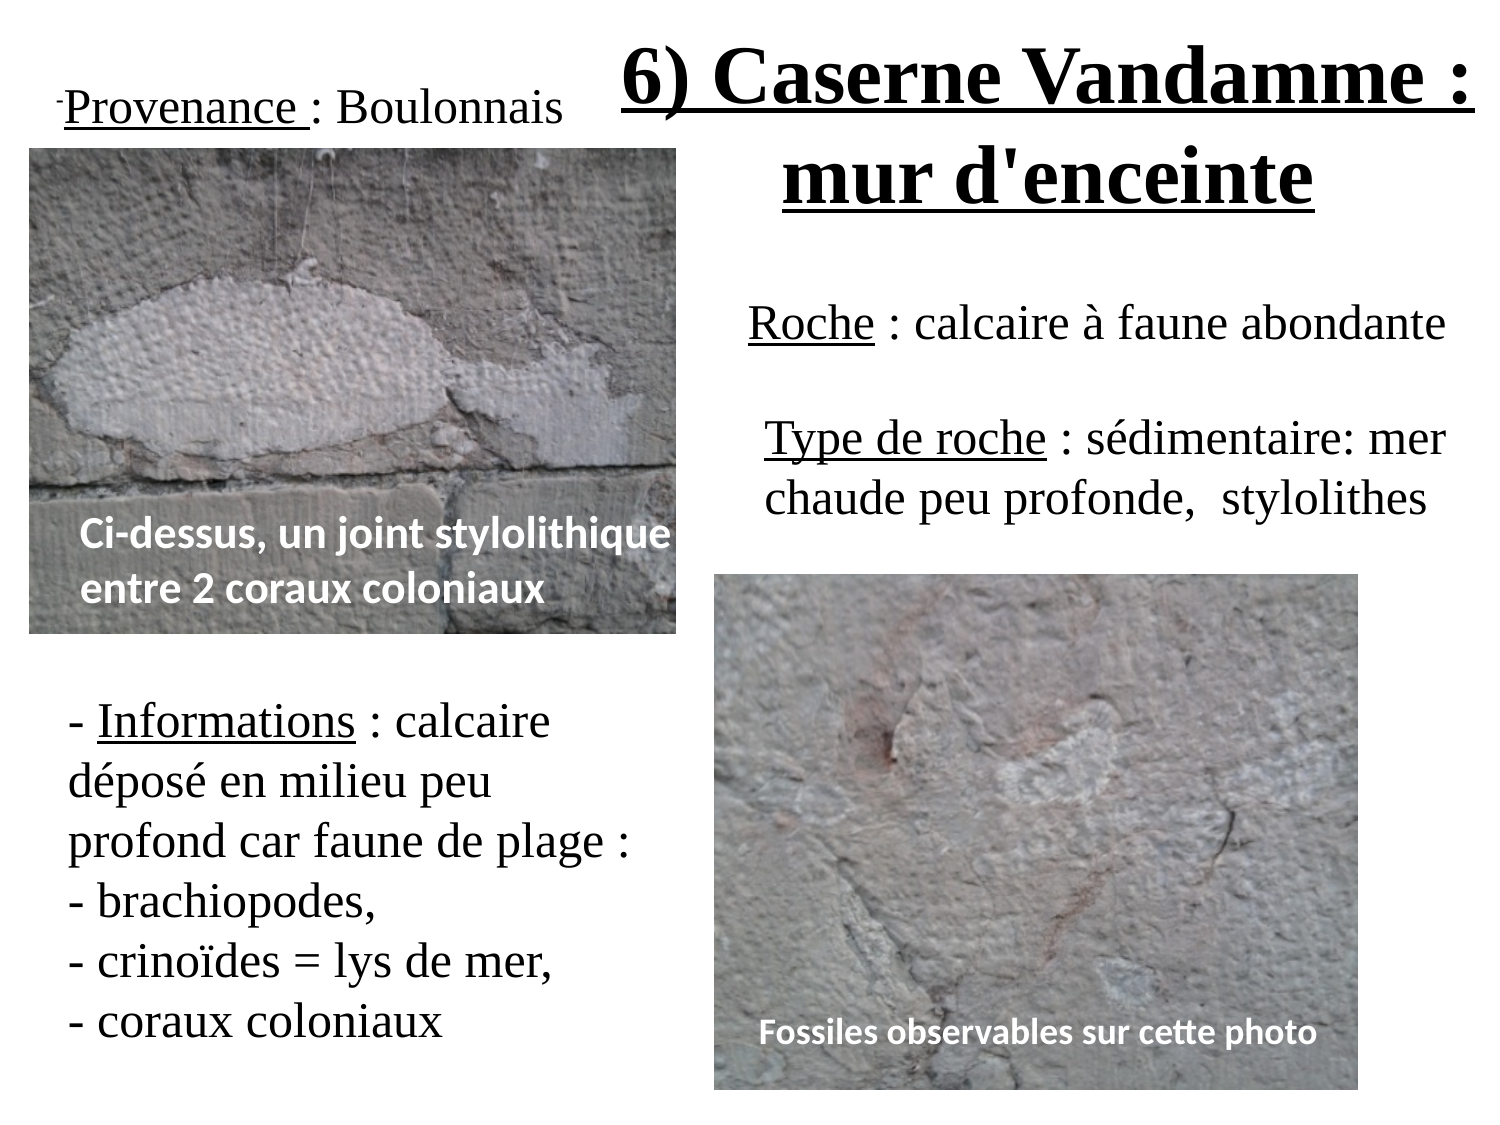

# 6) Caserne Vandamme : mur d'enceinte
Provenance : Boulonnais
Roche : calcaire à faune abondante
Type de roche : sédimentaire: mer chaude peu profonde, stylolithes
Ci-dessus, un joint stylolithique entre 2 coraux coloniaux
- Informations : calcaire déposé en milieu peu profond car faune de plage : - brachiopodes,
- crinoïdes = lys de mer,
- coraux coloniaux
Fossiles observables sur cette photo